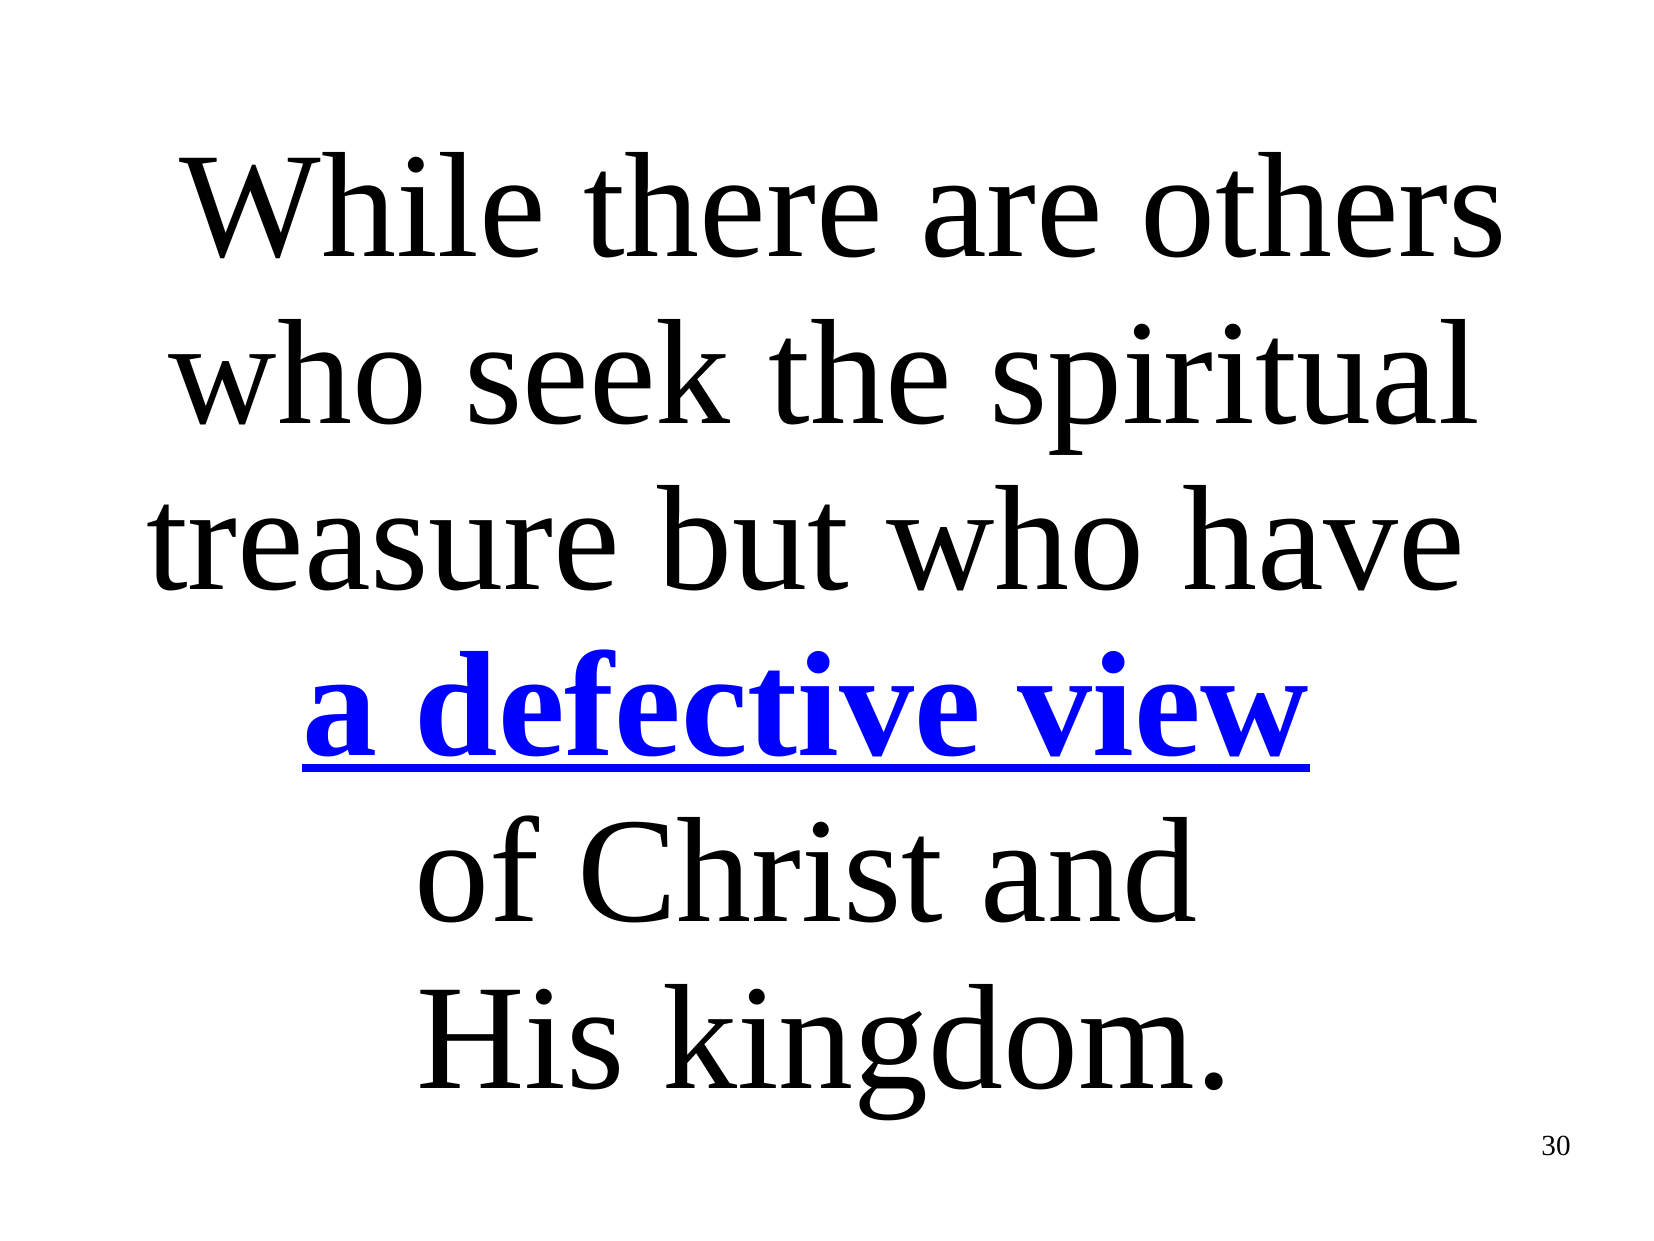

# While there are others who seek the spiritual treasure but who have a defective view of Christ and His kingdom.
30